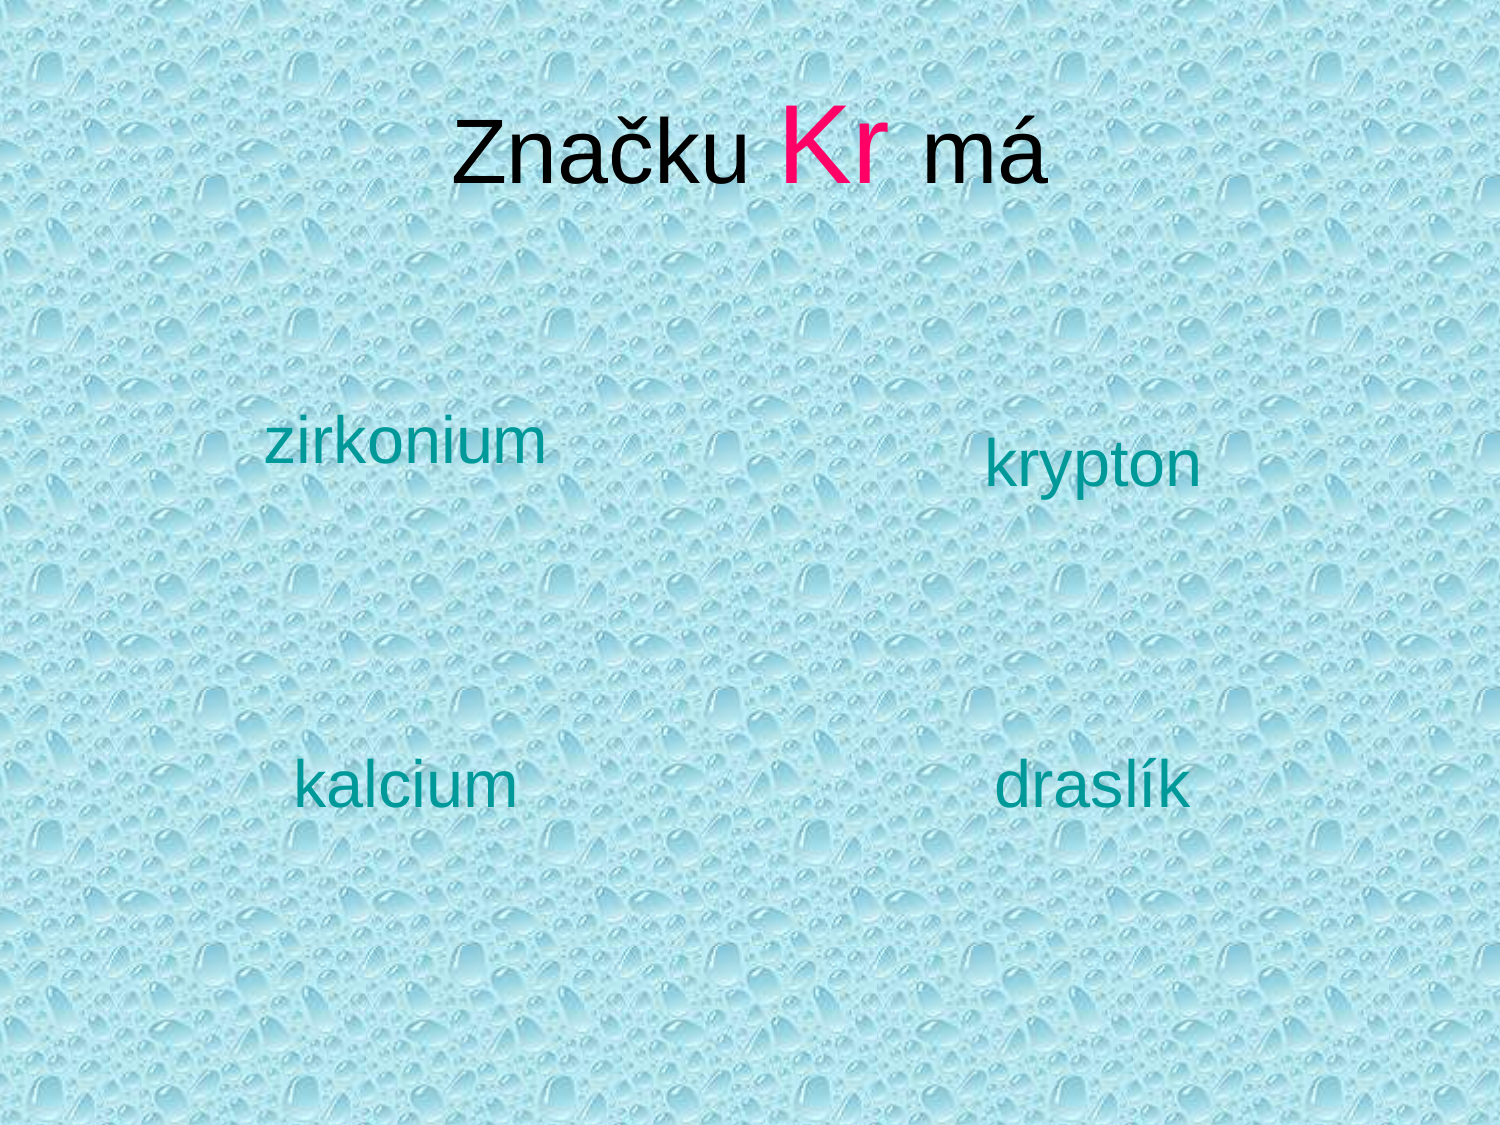

# Značku Kr má
| zirkonium |
| --- |
| krypton |
| --- |
| kalcium |
| --- |
| draslík |
| --- |